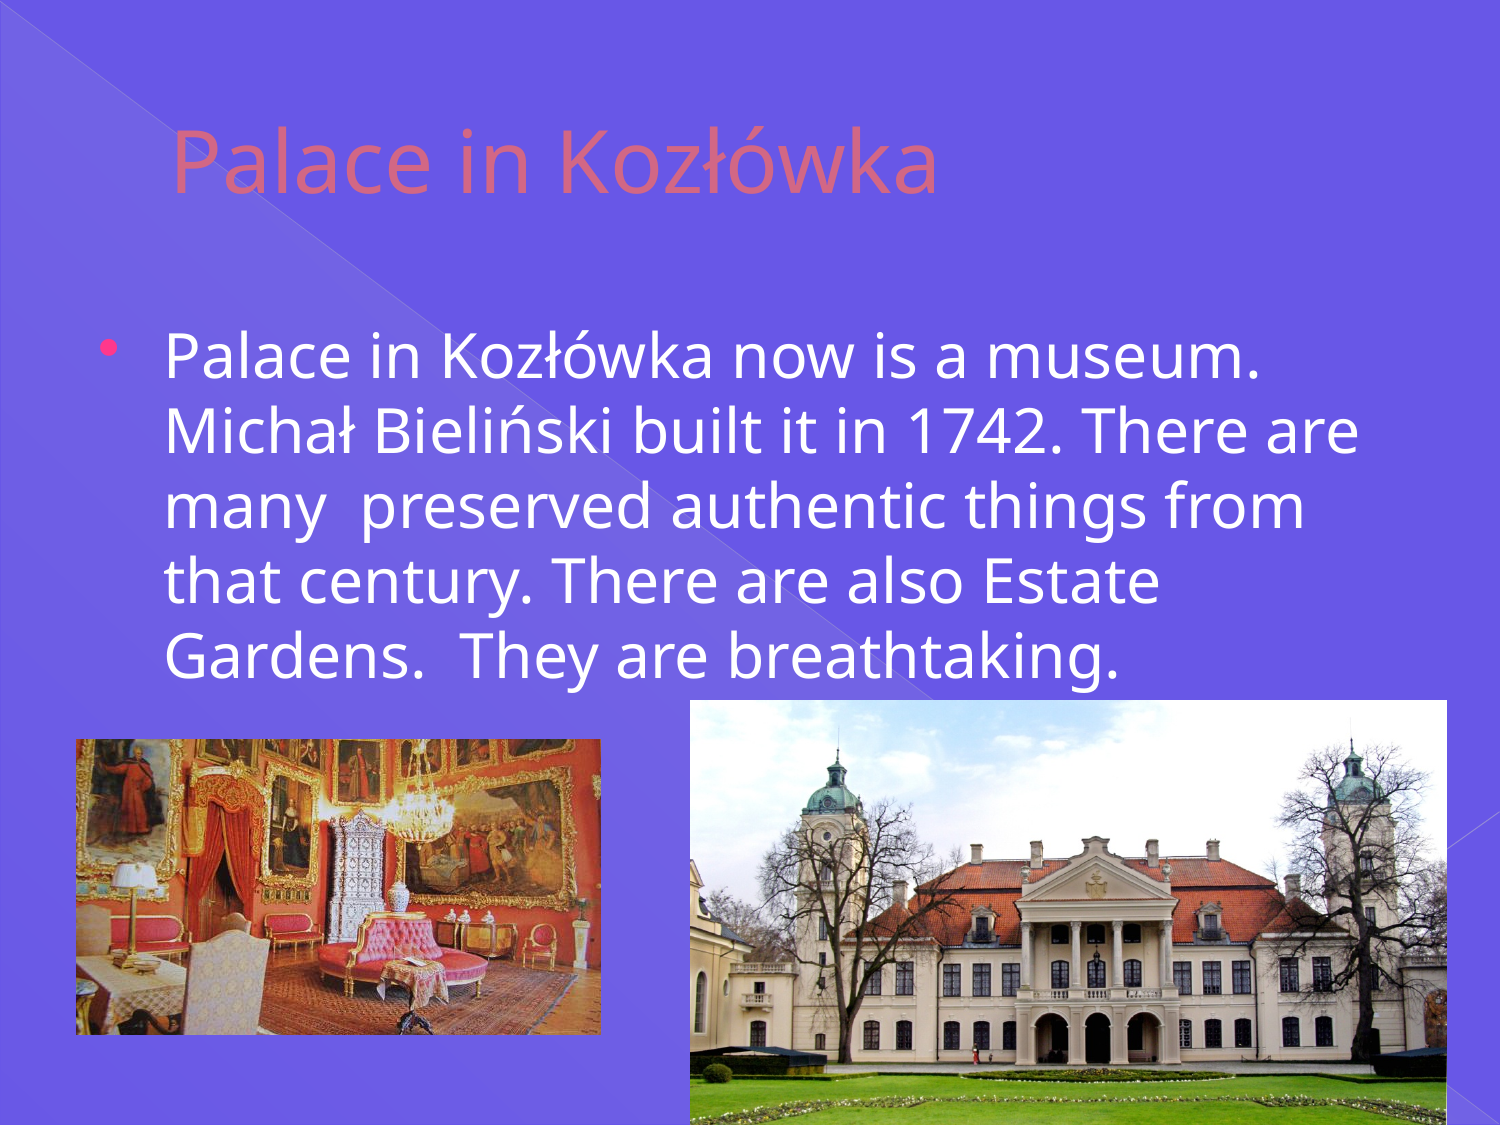

# Palace in Kozłówka
Palace in Kozłówka now is a museum. Michał Bieliński built it in 1742. There are many preserved authentic things from that century. There are also Estate Gardens. They are breathtaking.